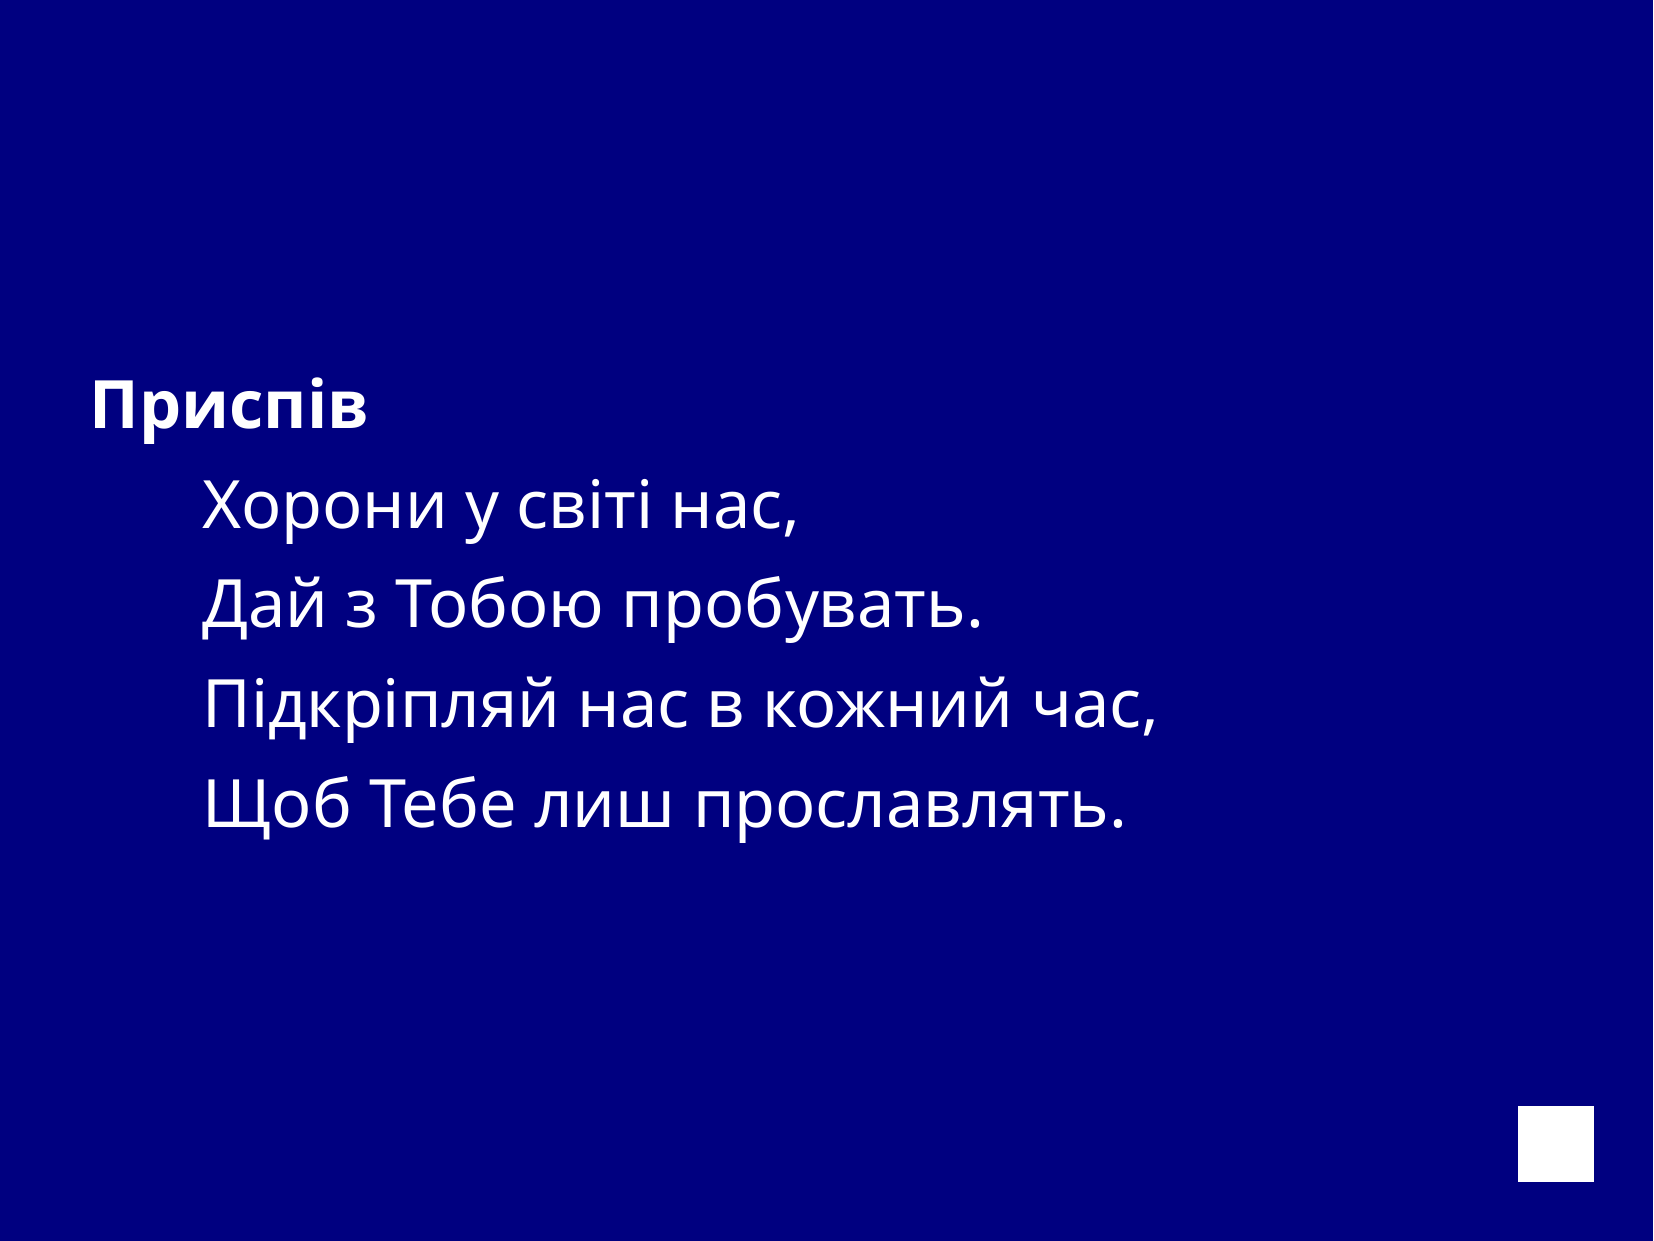

Приспів
	Хорони у світі нас,
	Дай з Тобою пробувать.
	Підкріпляй нас в кожний час,
	Щоб Тебе лиш прославлять.